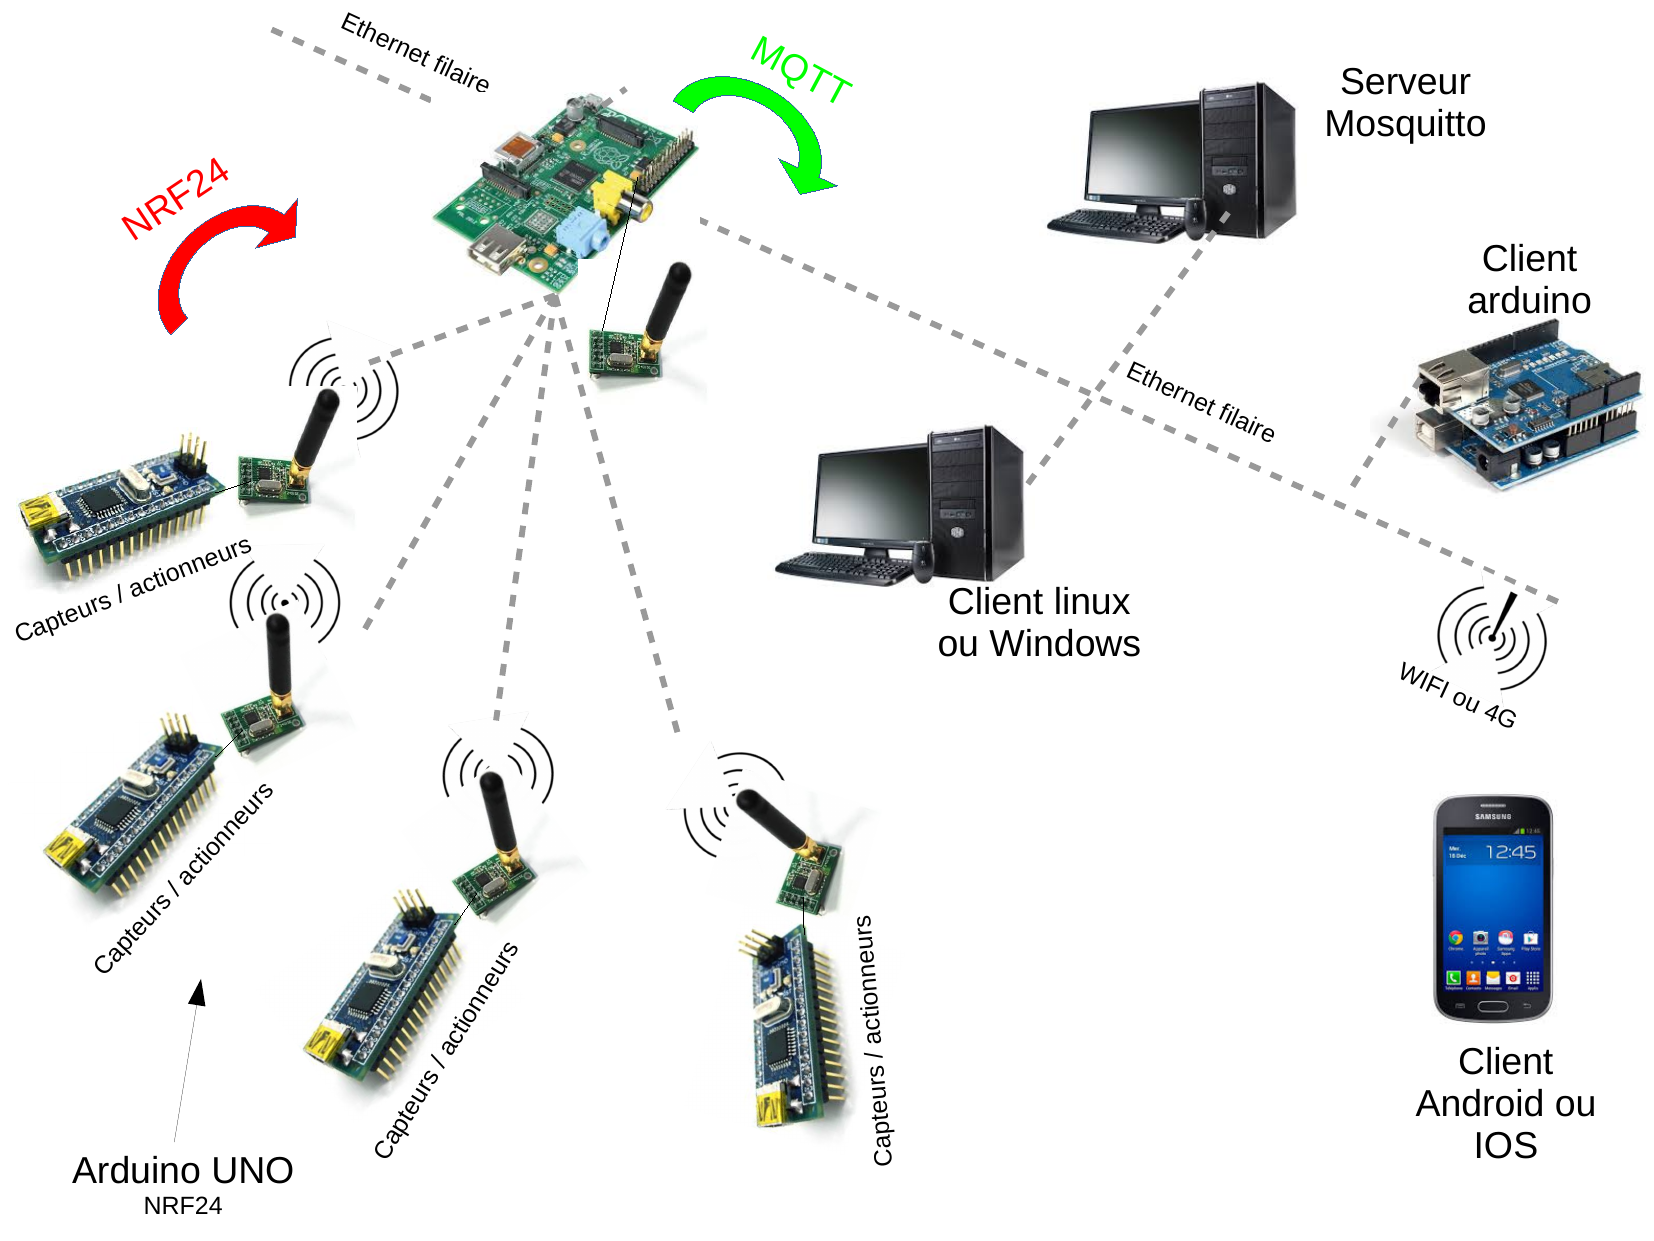

MQTT
Ethernet filaire
Serveur Mosquitto
NRF24
Client arduino
Ethernet filaire
Capteurs / actionneurs
Client linux ou Windows
Capteurs / actionneurs
WIFI ou 4G
Capteurs / actionneurs
Capteurs / actionneurs
Client Android ou IOS
Arduino UNO
NRF24